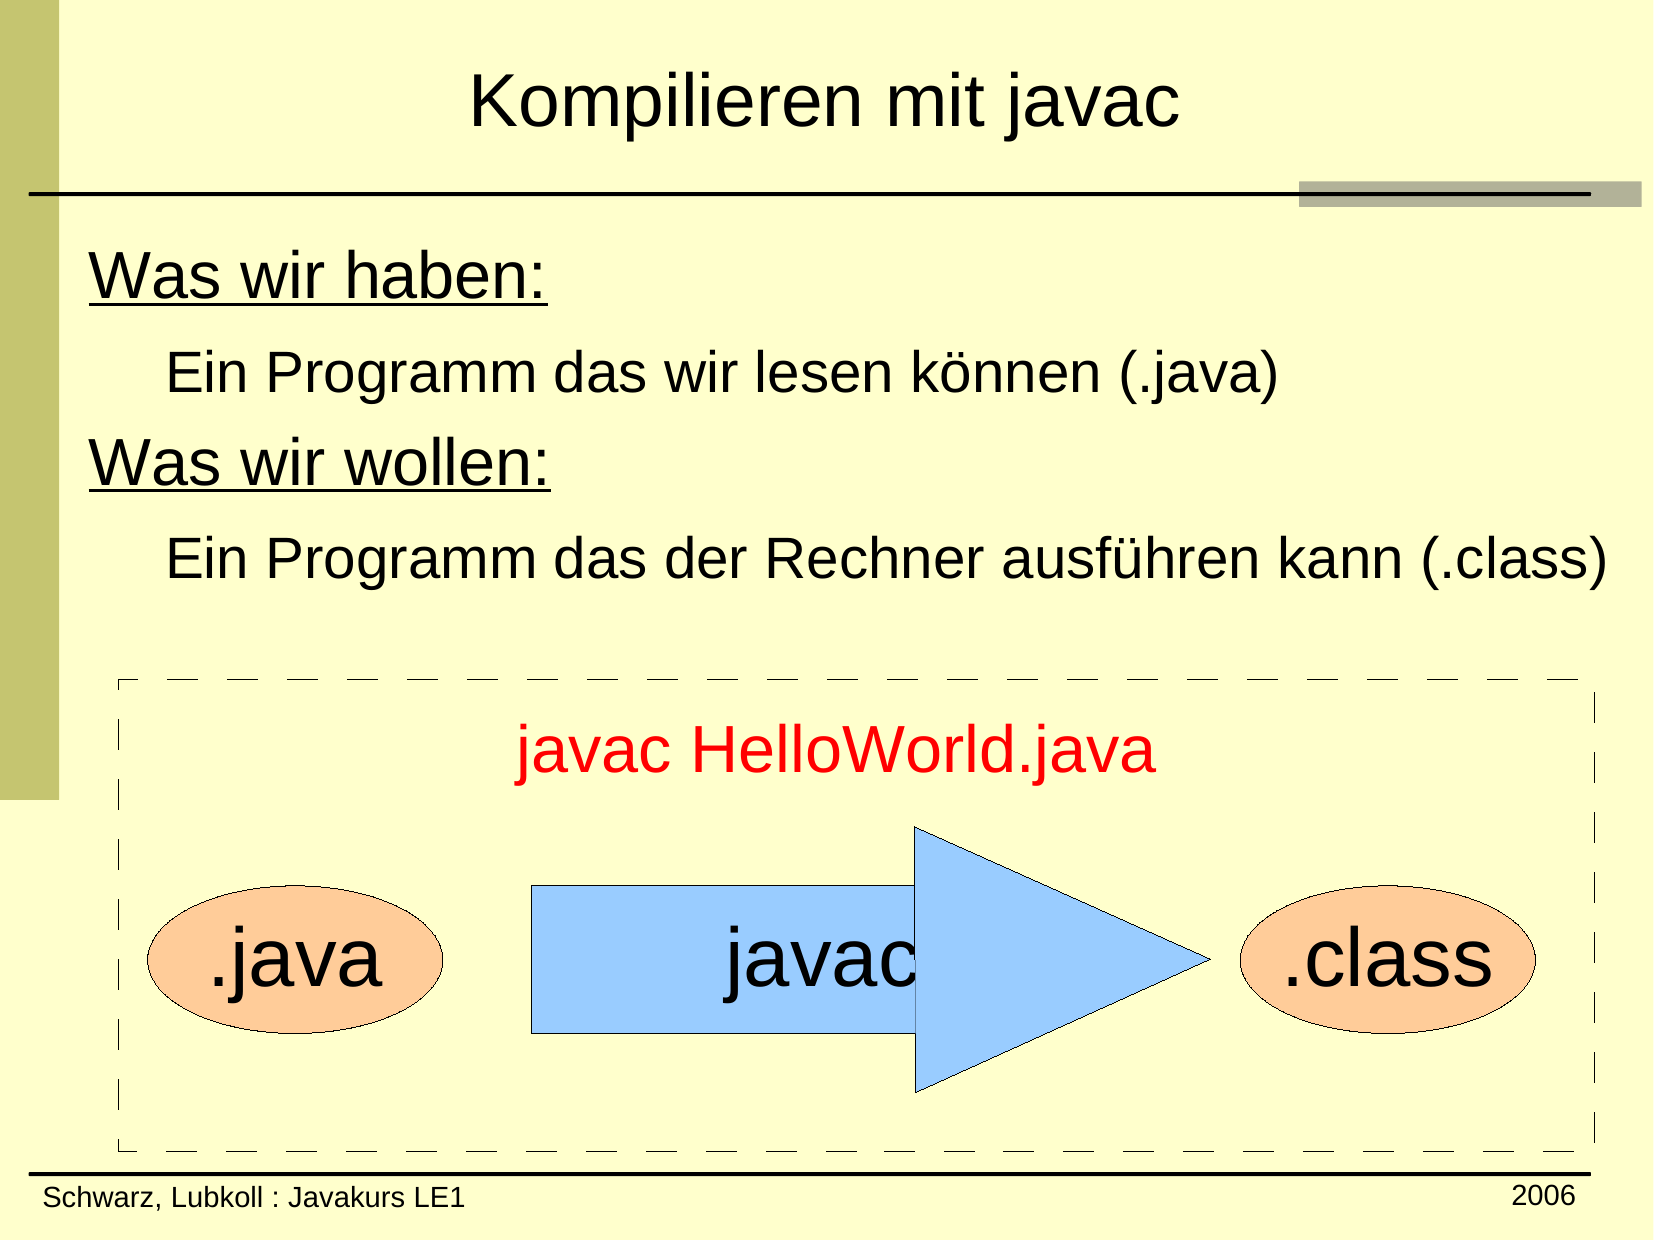

# Kompilieren mit javac
Was wir haben:
Ein Programm das wir lesen können (.java)
Was wir wollen:
Ein Programm das der Rechner ausführen kann (.class)
javac HelloWorld.java
.java
 javac
.class